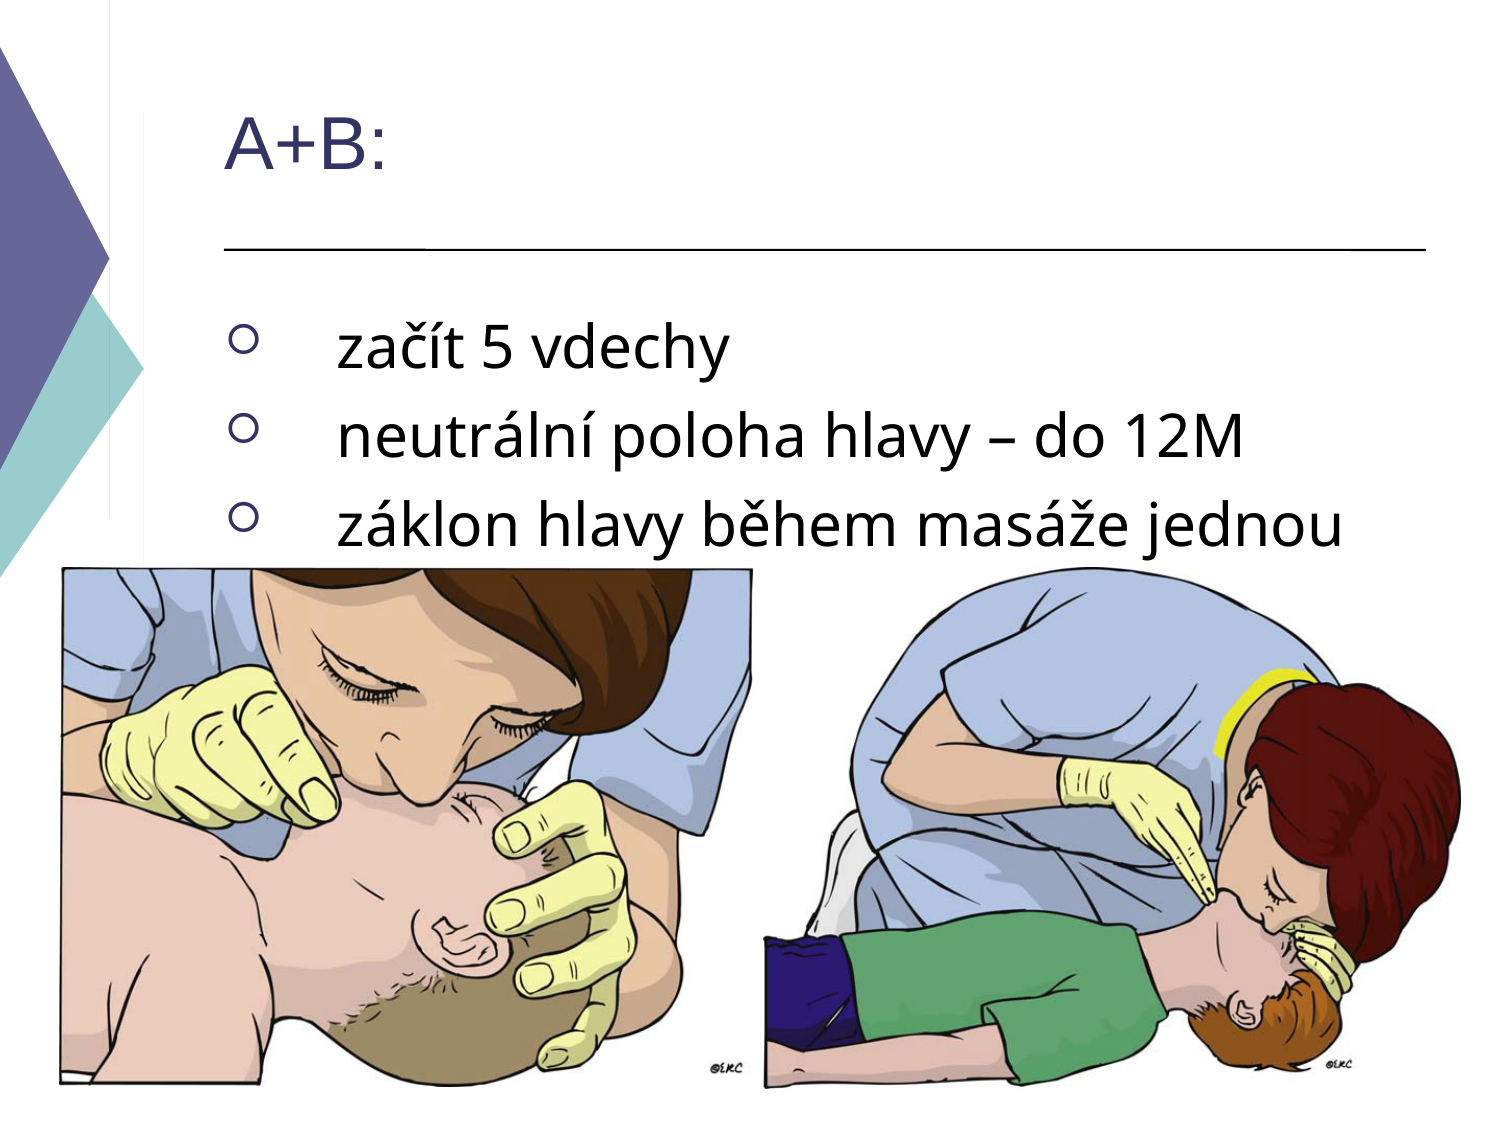

# A+B:
začít 5 vdechy
neutrální poloha hlavy – do 12M
záklon hlavy během masáže jednou rukou